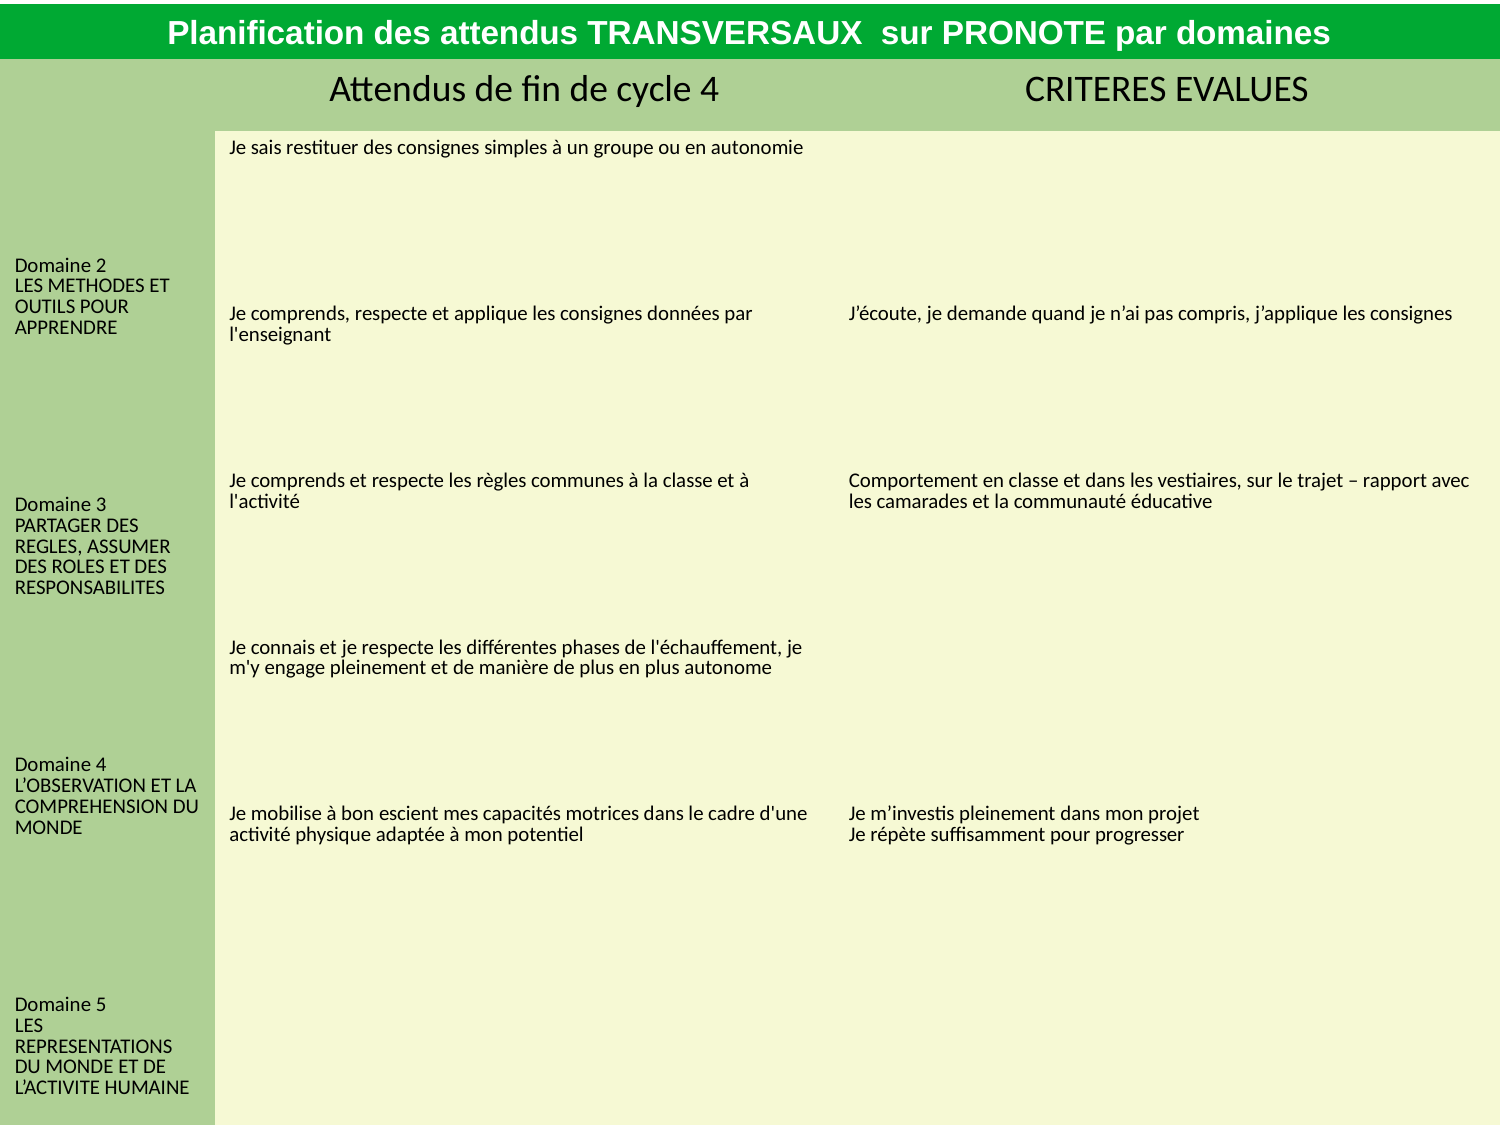

Planification des attendus TRANSVERSAUX sur PRONOTE par domaines
| | Attendus de fin de cycle 4 | CRITERES EVALUES |
| --- | --- | --- |
| Domaine 2 LES METHODES ET OUTILS POUR APPRENDRE | Je sais restituer des consignes simples à un groupe ou en autonomie | |
| | Je comprends, respecte et applique les consignes données par l'enseignant | J’écoute, je demande quand je n’ai pas compris, j’applique les consignes |
| Domaine 3 PARTAGER DES REGLES, ASSUMER DES ROLES ET DES RESPONSABILITES | Je comprends et respecte les règles communes à la classe et à l'activité | Comportement en classe et dans les vestiaires, sur le trajet – rapport avec les camarades et la communauté éducative |
| Domaine 4 L’OBSERVATION ET LA COMPREHENSION DU MONDE | Je connais et je respecte les différentes phases de l'échauffement, je m'y engage pleinement et de manière de plus en plus autonome | |
| | Je mobilise à bon escient mes capacités motrices dans le cadre d'une activité physique adaptée à mon potentiel | Je m’investis pleinement dans mon projet Je répète suffisamment pour progresser |
| Domaine 5 LES REPRESENTATIONS DU MONDE ET DE L’ACTIVITE HUMAINE | | |